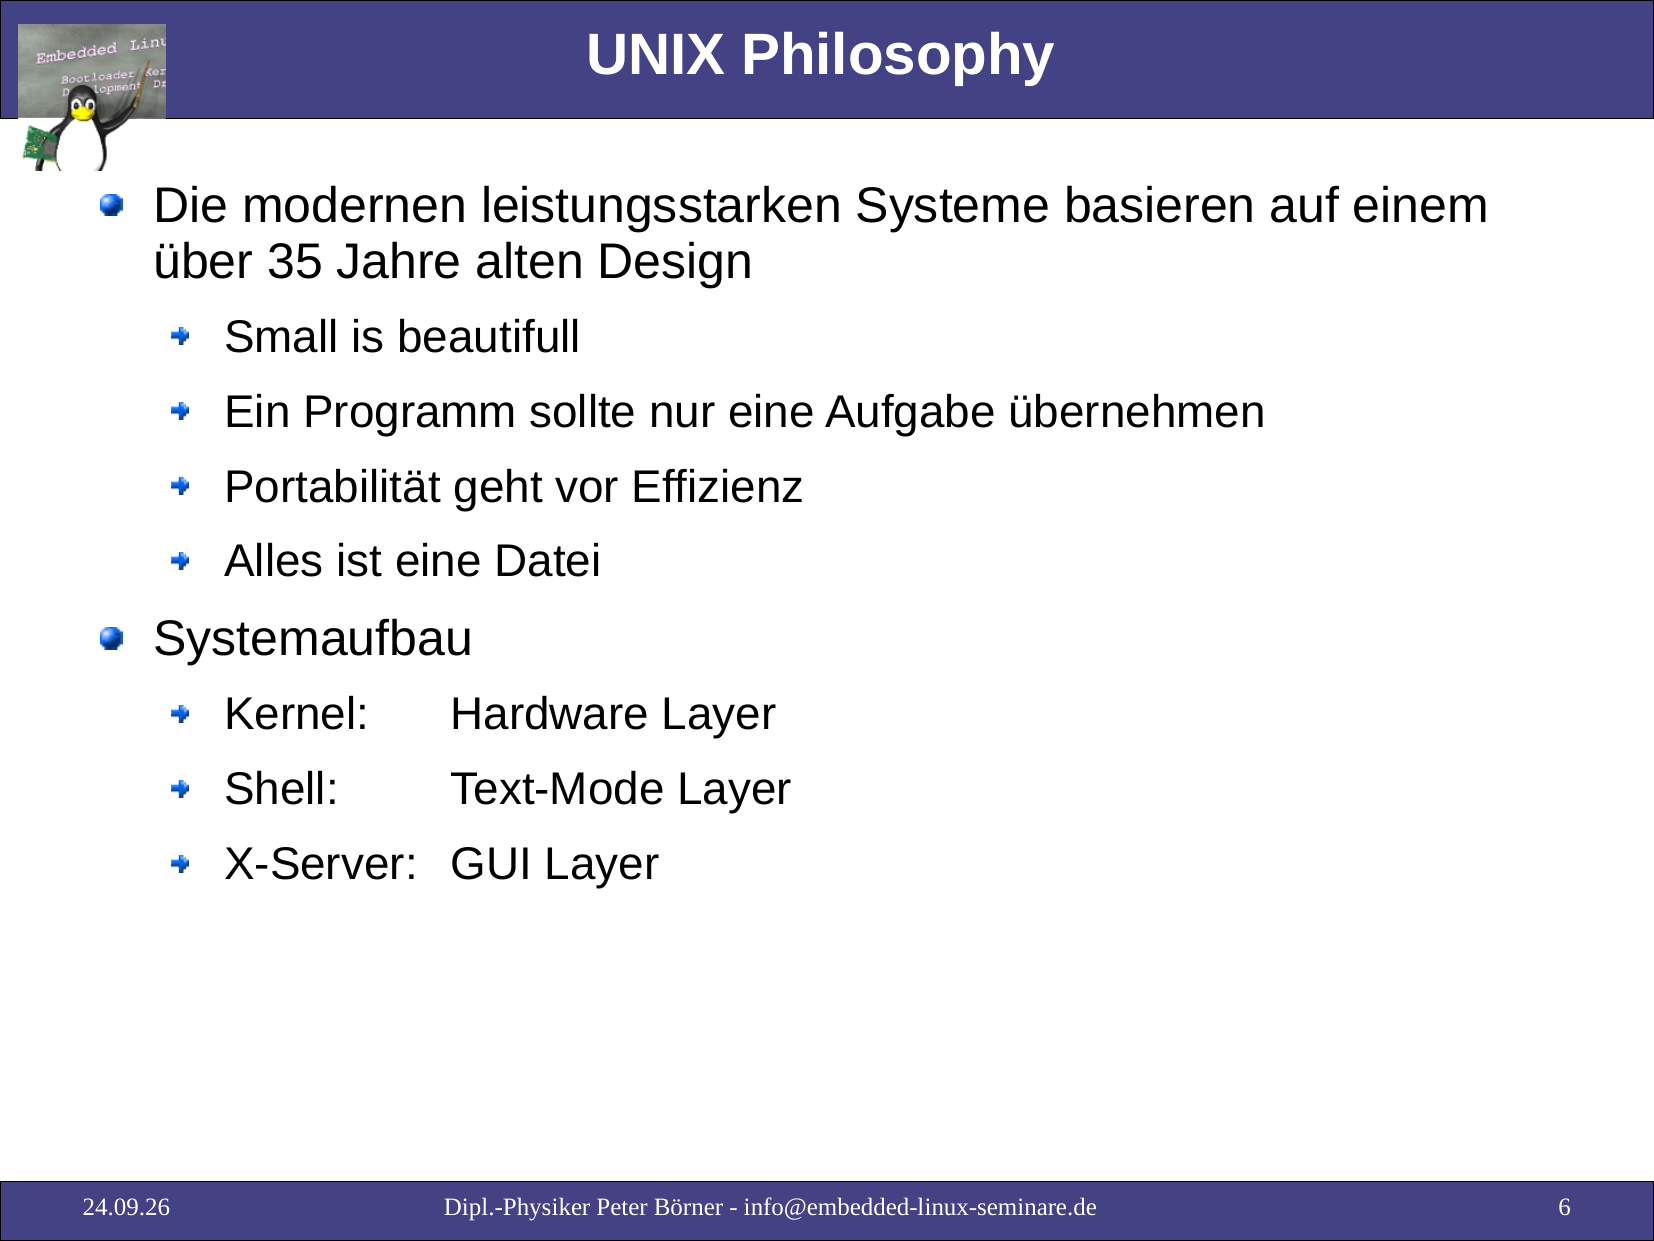

# UNIX Philosophy
Die modernen leistungsstarken Systeme basieren auf einem über 35 Jahre alten Design
Small is beautifull
Ein Programm sollte nur eine Aufgabe übernehmen
Portabilität geht vor Effizienz
Alles ist eine Datei
Systemaufbau
Kernel: 	Hardware Layer
Shell: 	Text-Mode Layer
X-Server: 	GUI Layer
 Dipl.-Physiker Peter Börner - info@embedded-linux-seminare.de
6